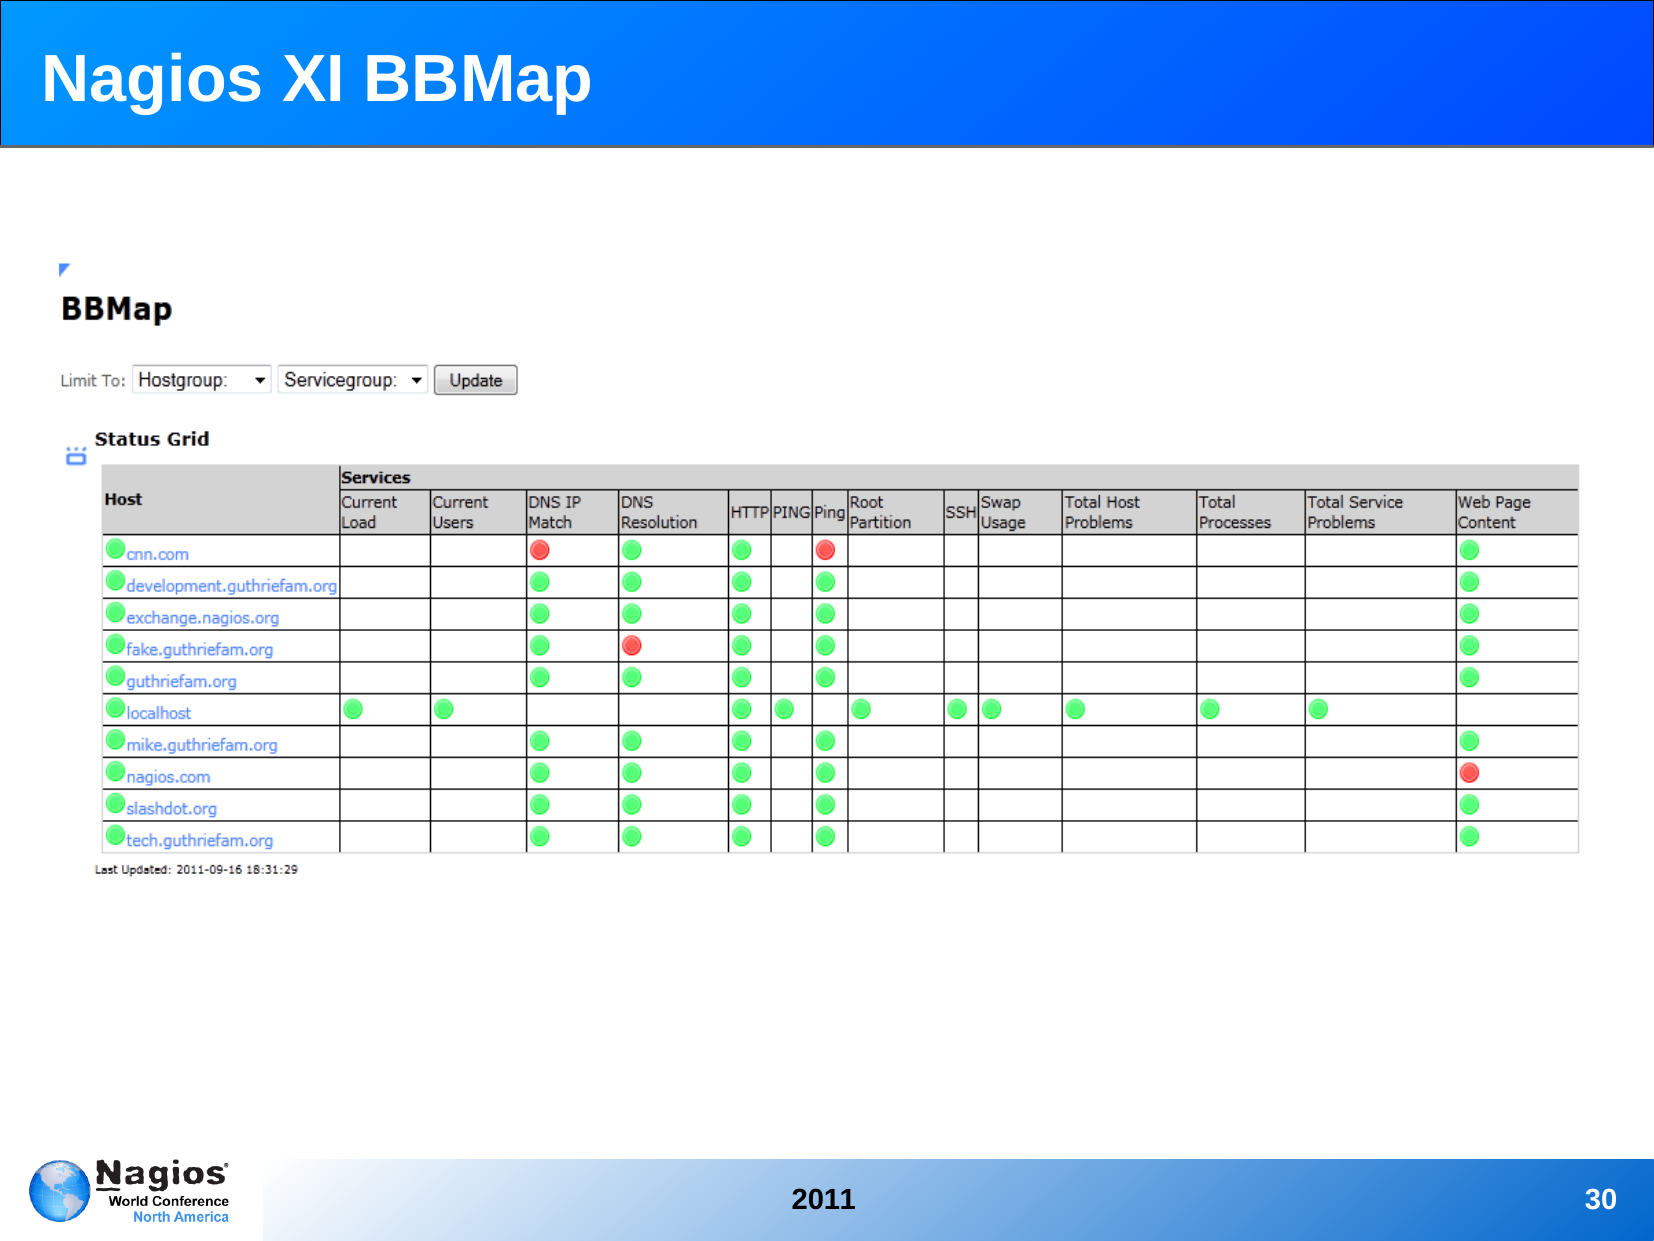

# Nagios XI BBMap
Minemap
2011
30